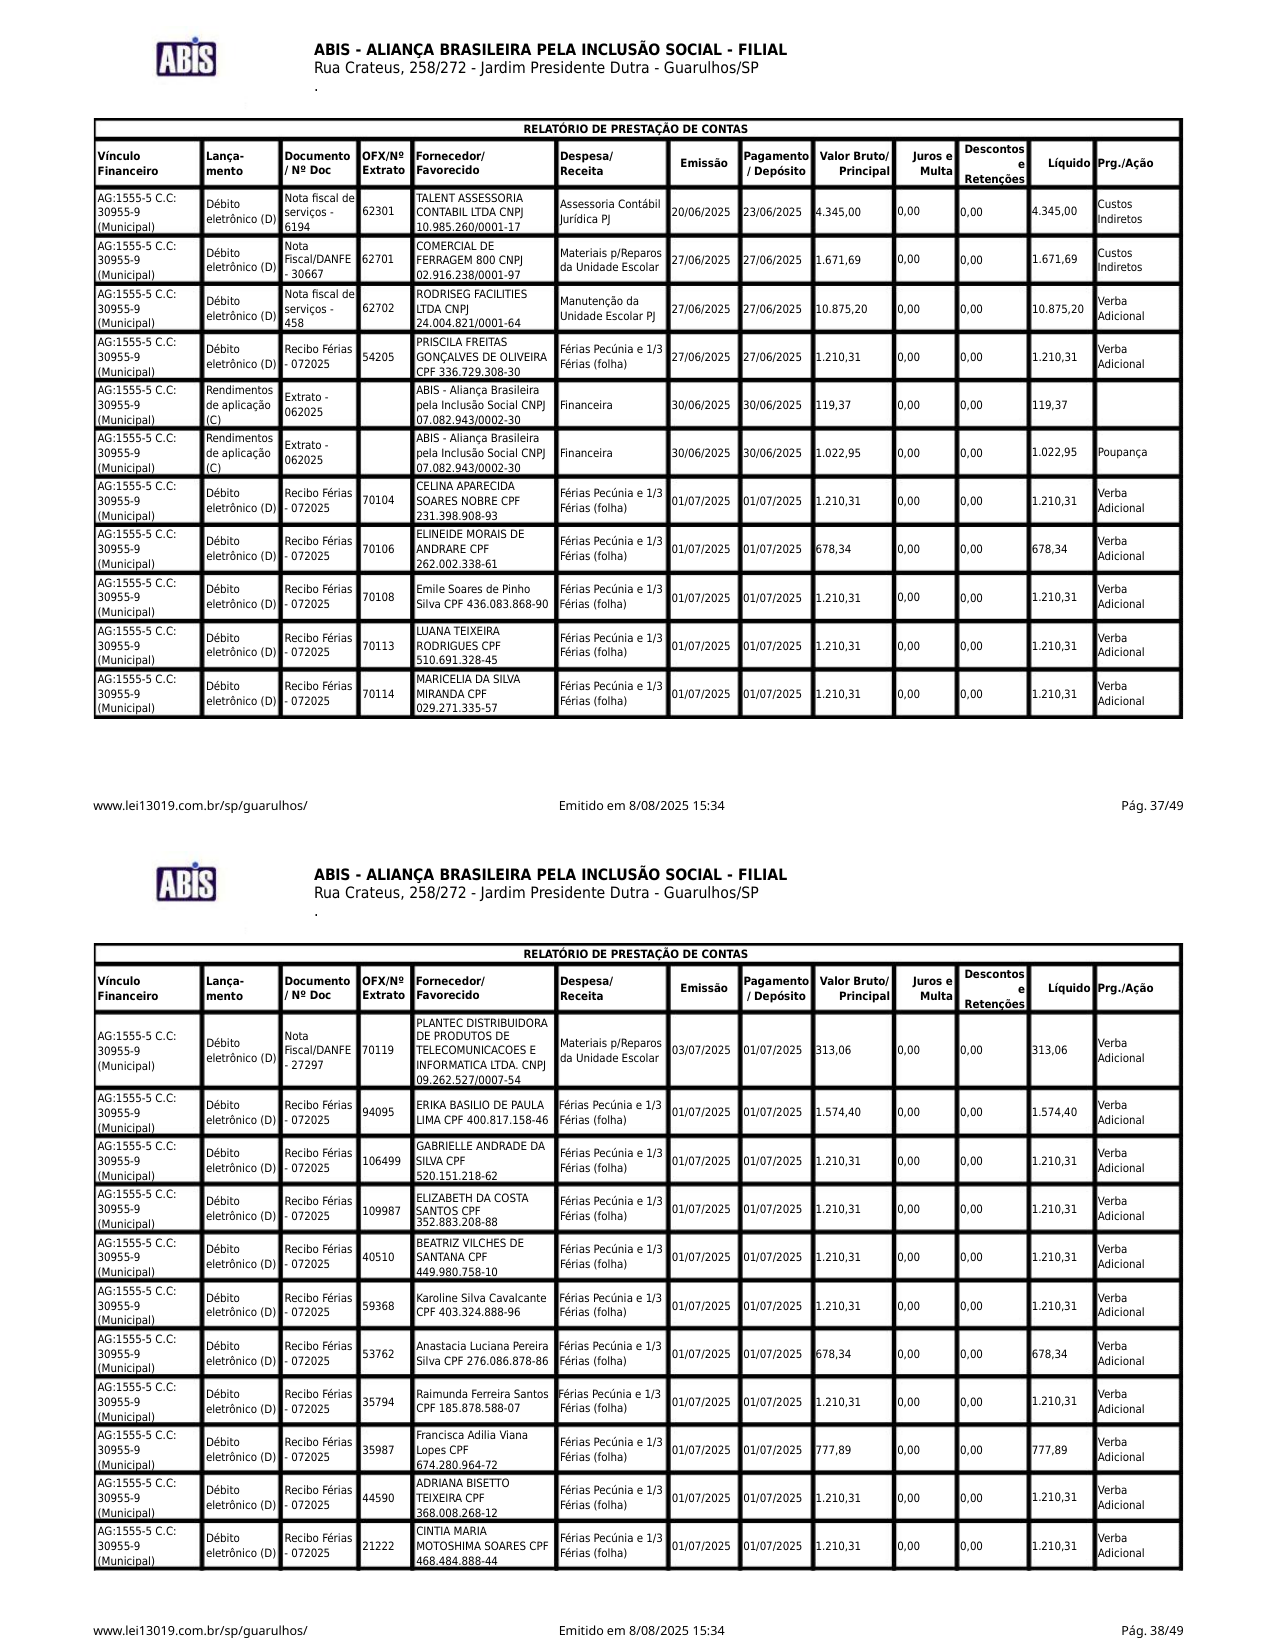

ABIS - ALIANÇA BRASILEIRA PELA INCLUSÃO SOCIAL - FILIAL
Rua Crateus, 258/272 - Jardim Presidente Dutra - Guarulhos/SP
.
RELATÓRIO DE PRESTAÇÃO DE CONTAS
Descontos
e
Retenções
Vínculo
Financeiro
Lança-
mento
Documento OFX/Nº Fornecedor/
Despesa/
Receita
Pagamento Valor Bruto/
/ Depósito Principal
Juros e
Multa
Emissão
Líquido Prg./Ação
/ Nº Doc
Extrato Favorecido
AG:1555-5 C.C:
30955-9
(Municipal)
Nota ﬁscal de
serviços -
6194
TALENT ASSESSORIA
CONTABIL LTDA CNPJ
10.985.260/0001-17
Débito
eletrônico (D)
Assessoria Contábil
Jurídica PJ
Custos
Indiretos
62301
20/06/2025 23/06/2025 4.345,00
27/06/2025 27/06/2025 1.671,69
27/06/2025 27/06/2025 10.875,20
27/06/2025 27/06/2025 1.210,31
30/06/2025 30/06/2025 119,37
30/06/2025 30/06/2025 1.022,95
01/07/2025 01/07/2025 1.210,31
01/07/2025 01/07/2025 678,34
01/07/2025 01/07/2025 1.210,31
01/07/2025 01/07/2025 1.210,31
01/07/2025 01/07/2025 1.210,31
0,00
0,00
0,00
0,00
0,00
0,00
0,00
0,00
0,00
0,00
0,00
0,00
4.345,00
AG:1555-5 C.C:
30955-9
(Municipal)
Nota
COMERCIAL DE
FERRAGEM 800 CNPJ
02.916.238/0001-97
Débito
eletrônico (D)
Materiais p/Reparos
da Unidade Escolar
Custos
Indiretos
Fiscal/DANFE 62701
- 30667
0,00
0,00
0,00
0,00
0,00
0,00
0,00
0,00
0,00
0,00
1.671,69
10.875,20
1.210,31
119,37
AG:1555-5 C.C:
30955-9
(Municipal)
Nota ﬁscal de
serviços -
458
RODRISEG FACILITIES
LTDA CNPJ
24.004.821/0001-64
Débito
eletrônico (D)
Manutenção da
Unidade Escolar PJ
Verba
Adicional
62702
54205
AG:1555-5 C.C:
30955-9
(Municipal)
PRISCILA FREITAS
GONÇALVES DE OLIVEIRA
CPF 336.729.308-30
Débito
Recibo Férias
eletrônico (D) - 072025
Férias Pecúnia e 1/3
Férias (folha)
Verba
Adicional
AG:1555-5 C.C:
30955-9
(Municipal)
Rendimentos
de aplicação
(C)
ABIS - Aliança Brasileira
pela Inclusão Social CNPJ Financeira
07.082.943/0002-30
Extrato -
062025
AG:1555-5 C.C:
30955-9
(Municipal)
Rendimentos
de aplicação
(C)
ABIS - Aliança Brasileira
pela Inclusão Social CNPJ Financeira
07.082.943/0002-30
Extrato -
062025
1.022,95
1.210,31
678,34
Poupança
AG:1555-5 C.C:
30955-9
(Municipal)
CELINA APARECIDA
SOARES NOBRE CPF
231.398.908-93
Débito
Recibo Férias
eletrônico (D) - 072025
Férias Pecúnia e 1/3
Férias (folha)
Verba
Adicional
70104
70106
70108
70113
70114
AG:1555-5 C.C:
30955-9
(Municipal)
ELINEIDE MORAIS DE
ANDRARE CPF
262.002.338-61
Débito
Recibo Férias
eletrônico (D) - 072025
Férias Pecúnia e 1/3
Férias (folha)
Verba
Adicional
AG:1555-5 C.C:
30955-9
(Municipal)
Débito
Recibo Férias
eletrônico (D) - 072025
Emile Soares de Pinho
Silva CPF 436.083.868-90 Férias (folha)
Férias Pecúnia e 1/3
Verba
Adicional
1.210,31
1.210,31
1.210,31
AG:1555-5 C.C:
30955-9
(Municipal)
LUANA TEIXEIRA
RODRIGUES CPF
510.691.328-45
Débito
Recibo Férias
eletrônico (D) - 072025
Férias Pecúnia e 1/3
Férias (folha)
Verba
Adicional
AG:1555-5 C.C:
30955-9
(Municipal)
MARICELIA DA SILVA
MIRANDA CPF
029.271.335-57
Débito
Recibo Férias
eletrônico (D) - 072025
Férias Pecúnia e 1/3
Férias (folha)
Verba
Adicional
www.lei13019.com.br/sp/guarulhos/
Emitido em 8/08/2025 15:34
Pág. 37/49
ABIS - ALIANÇA BRASILEIRA PELA INCLUSÃO SOCIAL - FILIAL
Rua Crateus, 258/272 - Jardim Presidente Dutra - Guarulhos/SP
.
RELATÓRIO DE PRESTAÇÃO DE CONTAS
Descontos
e
Retenções
Vínculo
Financeiro
Lança-
mento
Documento OFX/Nº Fornecedor/
Despesa/
Receita
Pagamento Valor Bruto/
/ Depósito Principal
Juros e
Multa
Emissão
Líquido Prg./Ação
/ Nº Doc
Extrato Favorecido
PLANTEC DISTRIBUIDORA
AG:1555-5 C.C:
30955-9
(Municipal)
Nota
DE PRODUTOS DE
Débito
eletrônico (D)
Materiais p/Reparos
da Unidade Escolar
Verba
Adicional
Fiscal/DANFE 70119
- 27297
TELECOMUNICACOES E
INFORMATICA LTDA. CNPJ
09.262.527/0007-54
03/07/2025 01/07/2025 313,06
0,00
0,00
313,06
AG:1555-5 C.C:
30955-9
(Municipal)
Débito
eletrônico (D) - 072025
Recibo Férias
ERIKA BASILIO DE PAULA Férias Pecúnia e 1/3
LIMA CPF 400.817.158-46 Férias (folha)
Verba
Adicional
94095
01/07/2025 01/07/2025 1.574,40
01/07/2025 01/07/2025 1.210,31
01/07/2025 01/07/2025 1.210,31
01/07/2025 01/07/2025 1.210,31
01/07/2025 01/07/2025 1.210,31
01/07/2025 01/07/2025 678,34
01/07/2025 01/07/2025 1.210,31
01/07/2025 01/07/2025 777,89
01/07/2025 01/07/2025 1.210,31
01/07/2025 01/07/2025 1.210,31
0,00
0,00
0,00
0,00
0,00
0,00
0,00
0,00
0,00
0,00
0,00
0,00
0,00
0,00
0,00
0,00
0,00
0,00
0,00
0,00
1.574,40
1.210,31
1.210,31
1.210,31
1.210,31
678,34
AG:1555-5 C.C:
30955-9
(Municipal)
GABRIELLE ANDRADE DA
106499 SILVA CPF
520.151.218-62
ELIZABETH DA COSTA
109987 SANTOS CPF
Débito
eletrônico (D) - 072025
Recibo Férias
Férias Pecúnia e 1/3
Férias (folha)
Verba
Adicional
AG:1555-5 C.C:
30955-9
(Municipal)
Débito
eletrônico (D) - 072025
Recibo Férias
Férias Pecúnia e 1/3
Férias (folha)
Verba
Adicional
352.883.208-88
AG:1555-5 C.C:
30955-9
(Municipal)
BEATRIZ VILCHES DE
SANTANA CPF
449.980.758-10
Débito
eletrônico (D) - 072025
Recibo Férias
Férias Pecúnia e 1/3
Férias (folha)
Verba
Adicional
40510
59368
53762
35794
35987
44590
21222
AG:1555-5 C.C:
30955-9
(Municipal)
Débito
eletrônico (D) - 072025
Recibo Férias
Karoline Silva Cavalcante Férias Pecúnia e 1/3
CPF 403.324.888-96 Férias (folha)
Verba
Adicional
AG:1555-5 C.C:
30955-9
(Municipal)
Débito
eletrônico (D) - 072025
Recibo Férias
Anastacia Luciana Pereira Férias Pecúnia e 1/3
Silva CPF 276.086.878-86 Férias (folha)
Verba
Adicional
AG:1555-5 C.C:
30955-9
(Municipal)
Débito
eletrônico (D) - 072025
Recibo Férias
Raimunda Ferreira Santos Férias Pecúnia e 1/3
Verba
Adicional
1.210,31
777,89
CPF 185.878.588-07
Férias (folha)
AG:1555-5 C.C:
30955-9
(Municipal)
Francisca Adilia Viana
Lopes CPF
674.280.964-72
Débito
eletrônico (D) - 072025
Recibo Férias
Férias Pecúnia e 1/3
Férias (folha)
Verba
Adicional
AG:1555-5 C.C:
30955-9
(Municipal)
ADRIANA BISETTO
TEIXEIRA CPF
368.008.268-12
Débito
eletrônico (D) - 072025
Recibo Férias
Férias Pecúnia e 1/3
Férias (folha)
Verba
Adicional
1.210,31
1.210,31
AG:1555-5 C.C:
30955-9
(Municipal)
CINTIA MARIA
MOTOSHIMA SOARES CPF
468.484.888-44
Débito
eletrônico (D) - 072025
Recibo Férias
Férias Pecúnia e 1/3
Férias (folha)
Verba
Adicional
www.lei13019.com.br/sp/guarulhos/
Emitido em 8/08/2025 15:34
Pág. 38/49